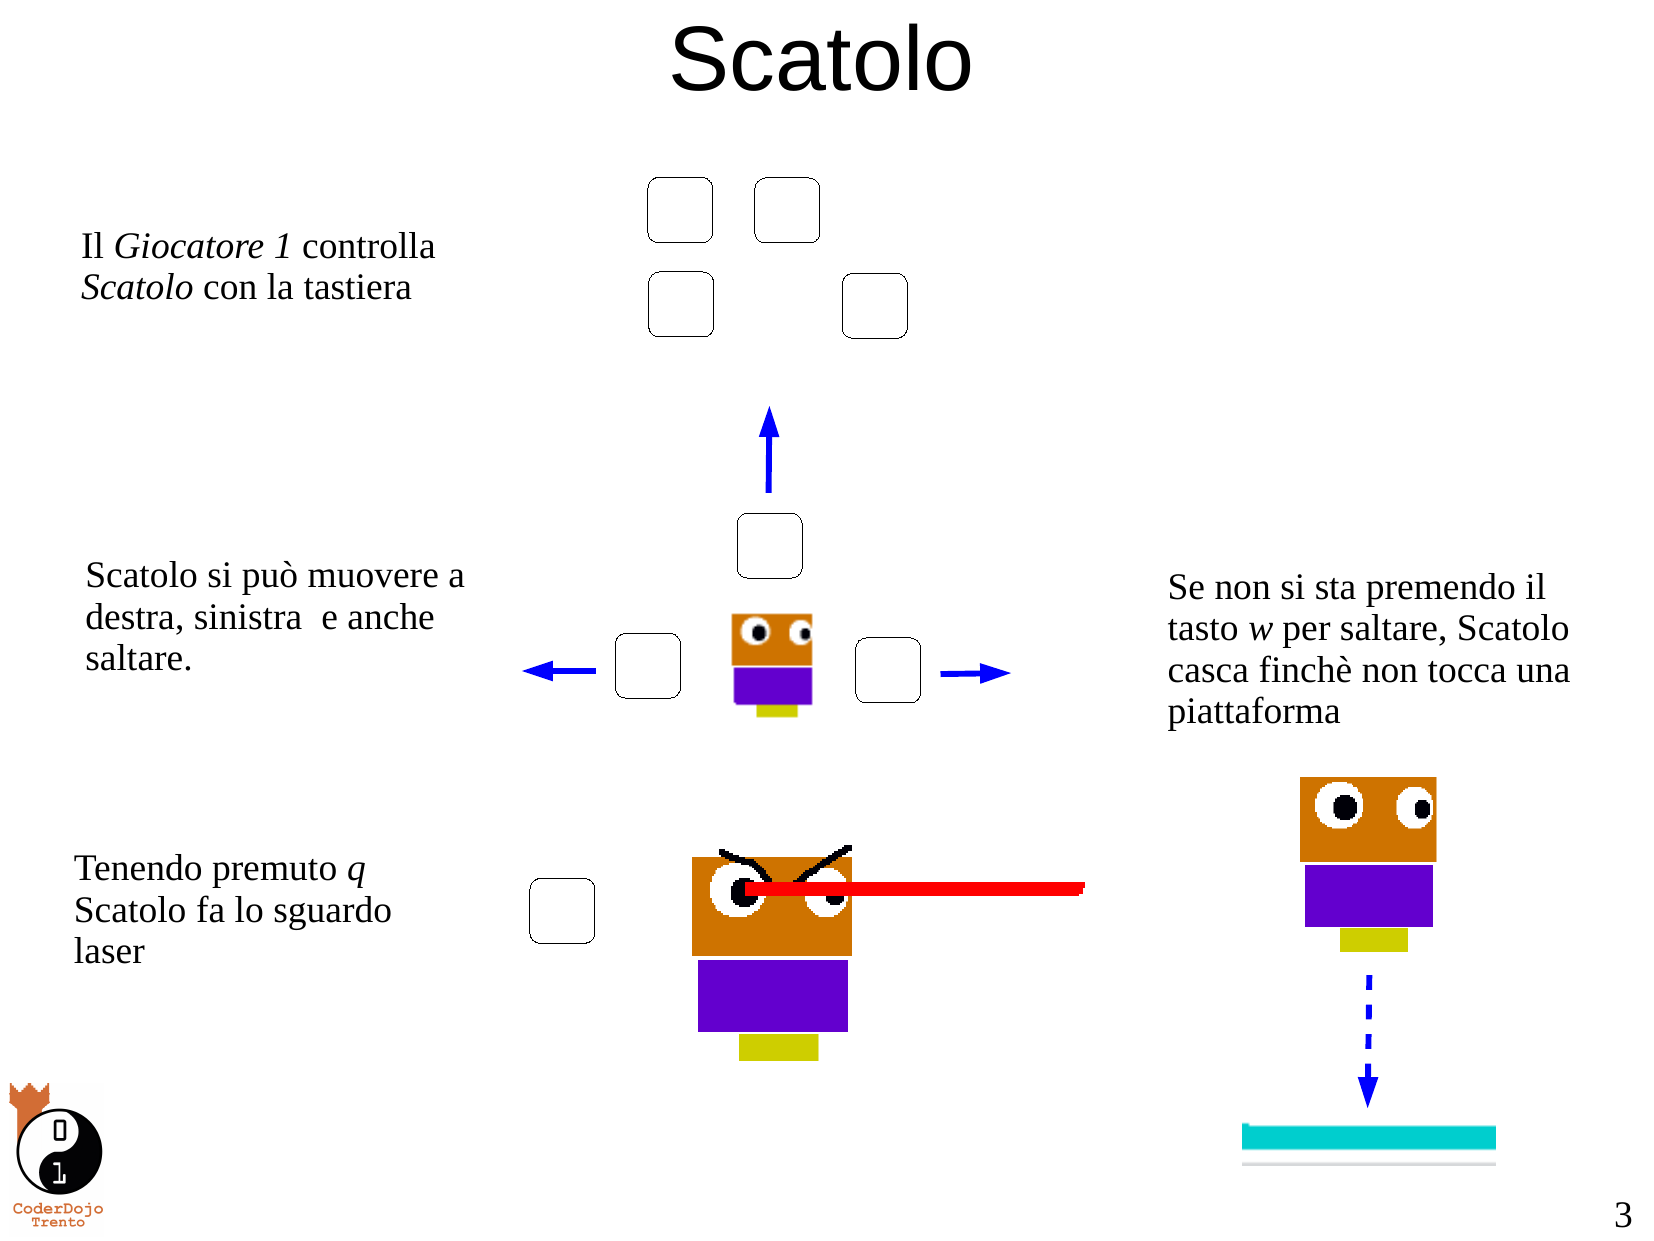

# Scatolo
q
w
Il Giocatore 1 controlla Scatolo con la tastiera
a
d
w
Scatolo si può muovere a destra, sinistra e anche saltare.
Se non si sta premendo il tasto w per saltare, Scatolo casca finchè non tocca una piattaforma
a
d
Tenendo premuto q Scatolo fa lo sguardo laser
q
3